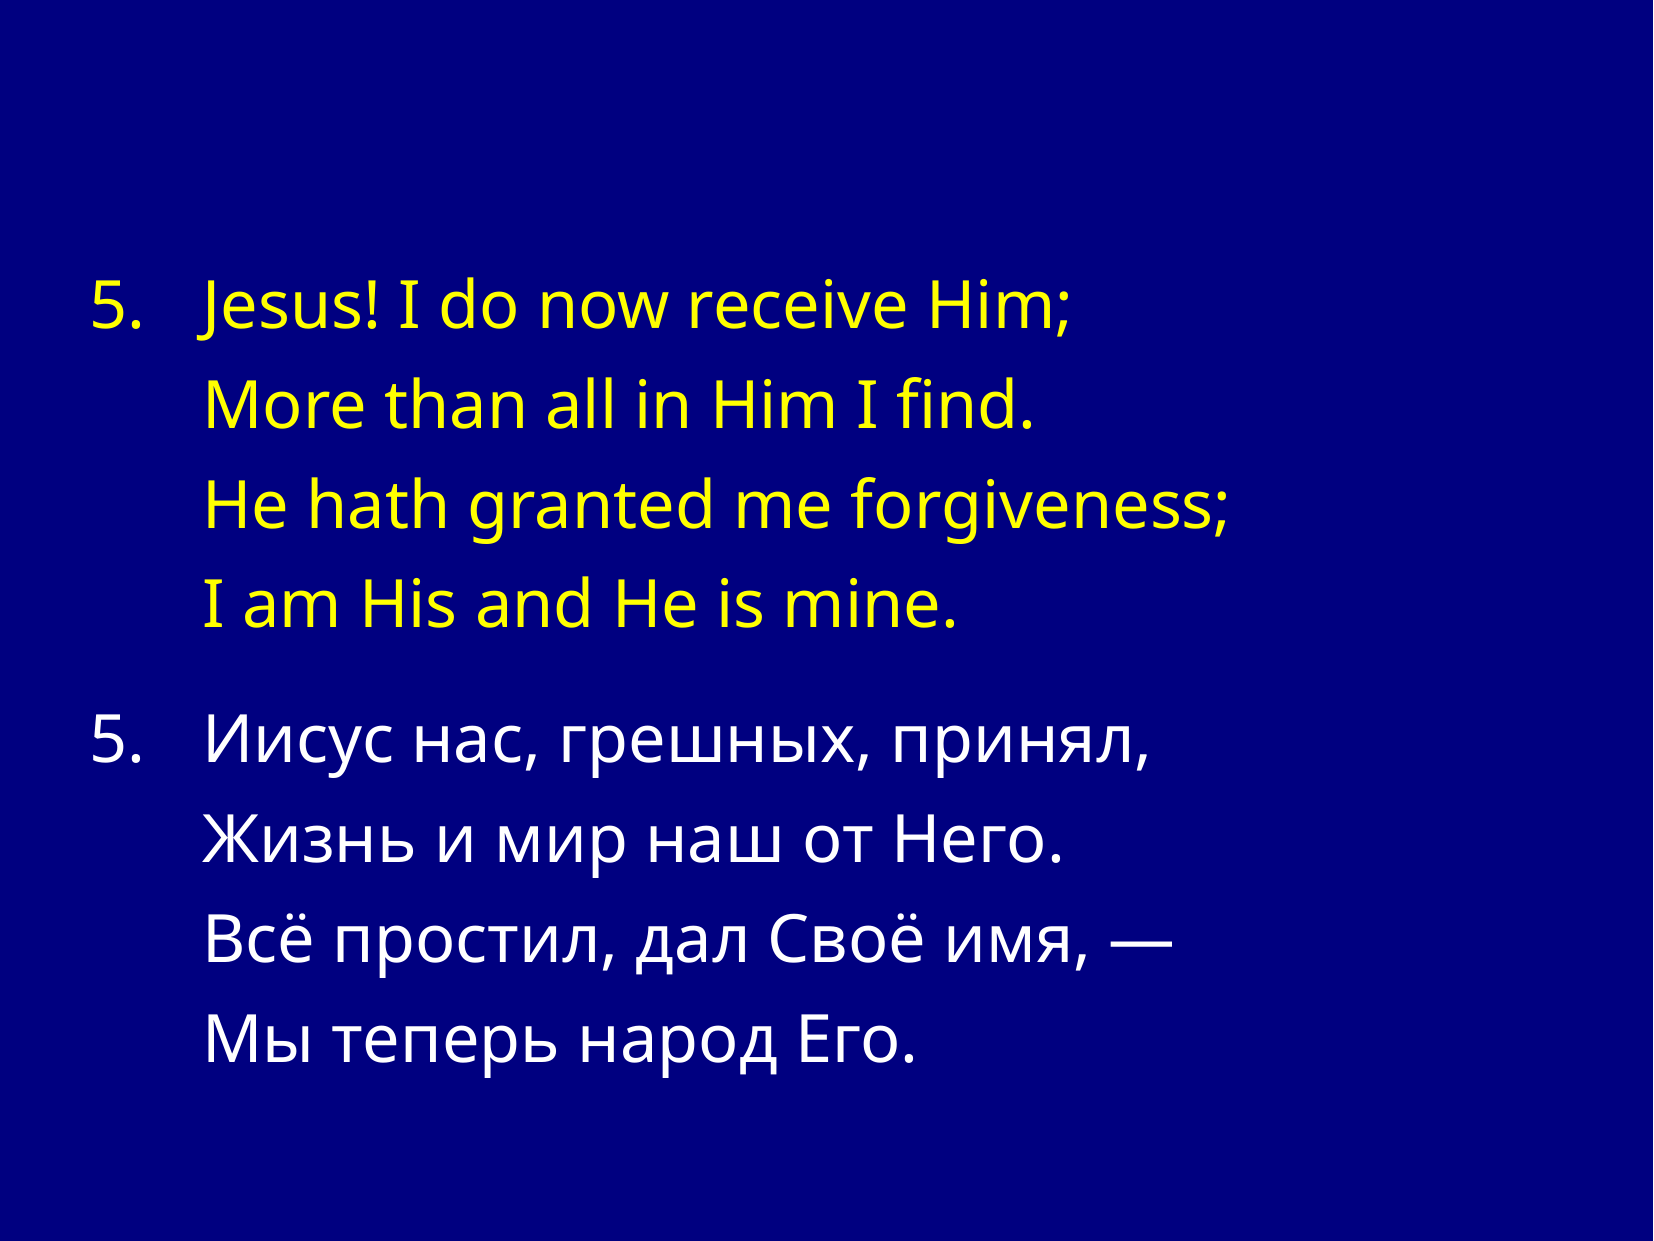

5.	Jesus! I do now receive Him;
	More than all in Him I find.
	He hath granted me forgiveness;
	I am His and He is mine.
5.	Иисус нас, грешных, принял,
	Жизнь и мир наш от Него.
	Всё простил, дал Своё имя, ―
	Мы теперь народ Его.